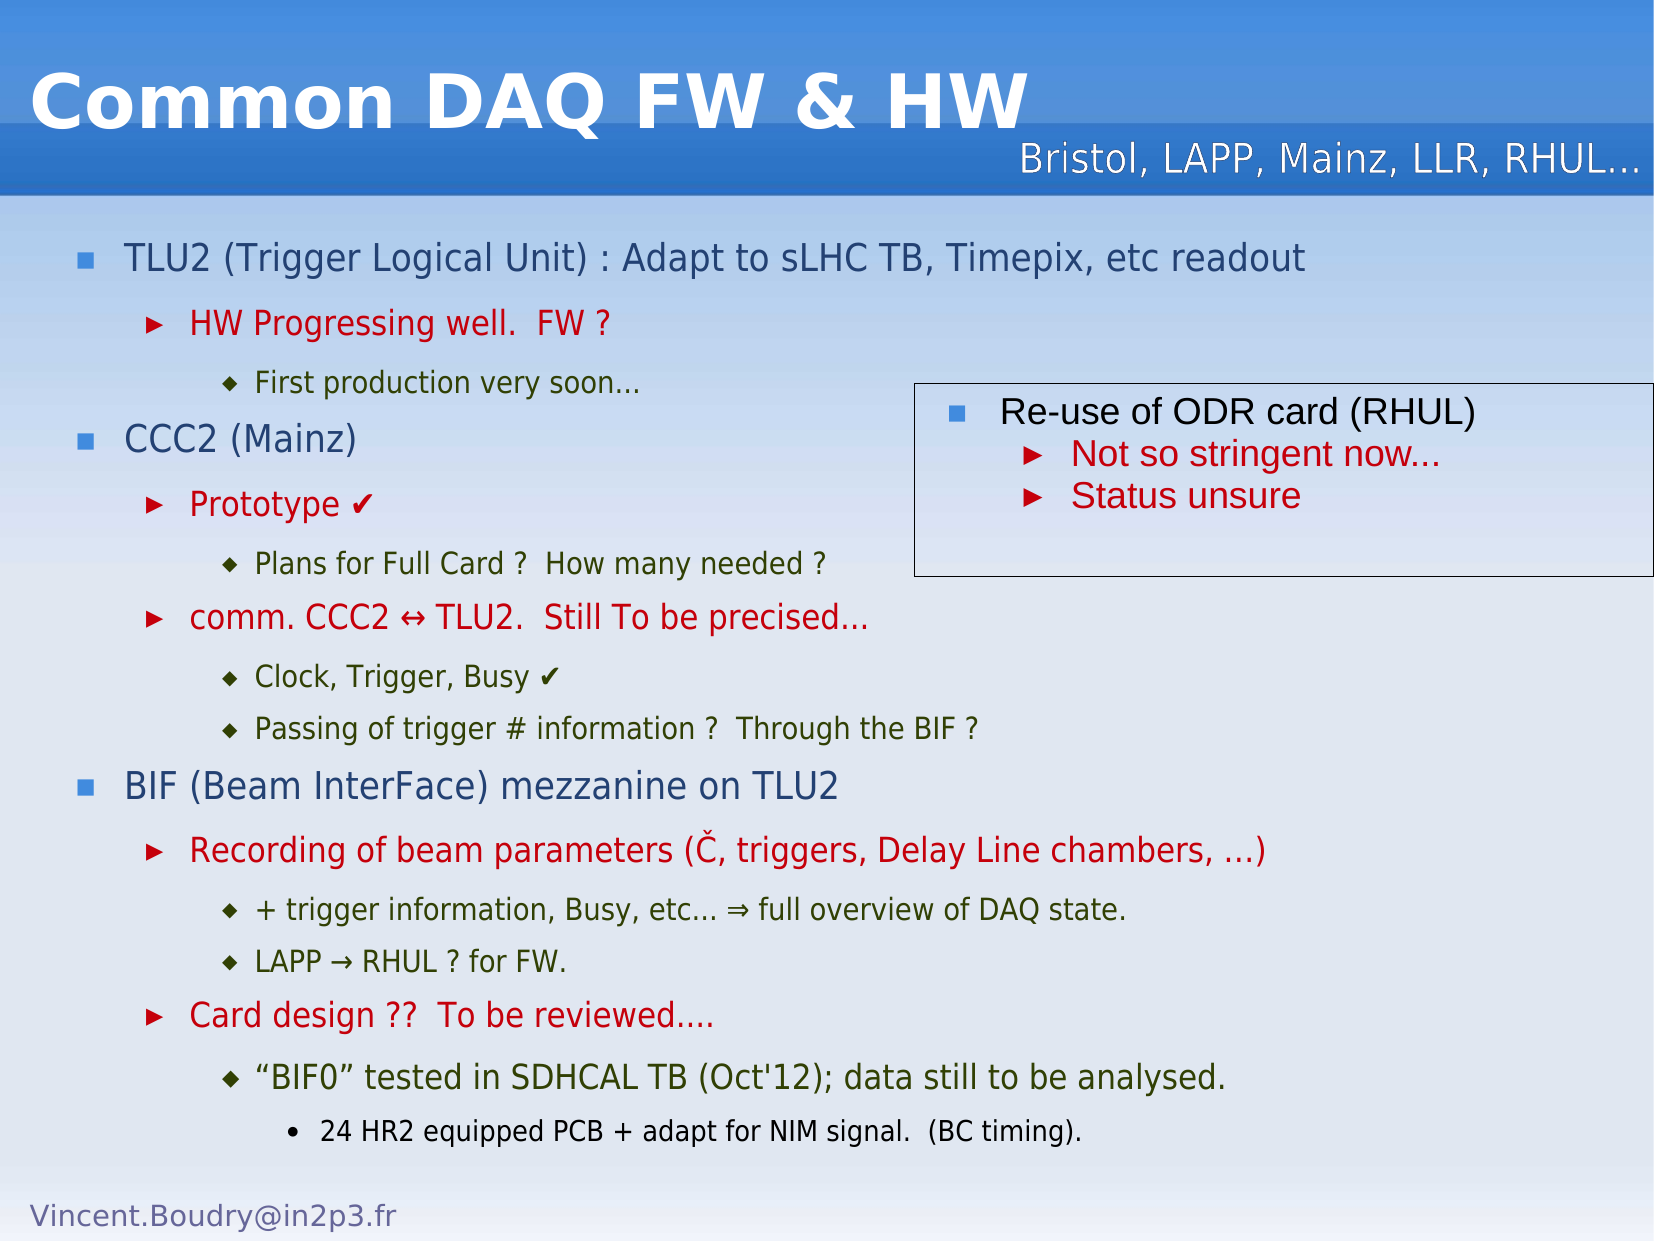

# Common DAQ FW & HW
Bristol, LAPP, Mainz, LLR, RHUL...
TLU2 (Trigger Logical Unit) : Adapt to sLHC TB, Timepix, etc readout
HW Progressing well. FW ?
First production very soon...
CCC2 (Mainz)
Prototype ✔
Plans for Full Card ? How many needed ?
comm. CCC2 ↔ TLU2. Still To be precised...
Clock, Trigger, Busy ✔
Passing of trigger # information ? Through the BIF ?
BIF (Beam InterFace) mezzanine on TLU2
Recording of beam parameters (Č, triggers, Delay Line chambers, …)
+ trigger information, Busy, etc... ⇒ full overview of DAQ state.
LAPP → RHUL ? for FW.
Card design ?? To be reviewed....
“BIF0” tested in SDHCAL TB (Oct'12); data still to be analysed.
24 HR2 equipped PCB + adapt for NIM signal. (BC timing).
Re-use of ODR card (RHUL)
Not so stringent now...
Status unsure